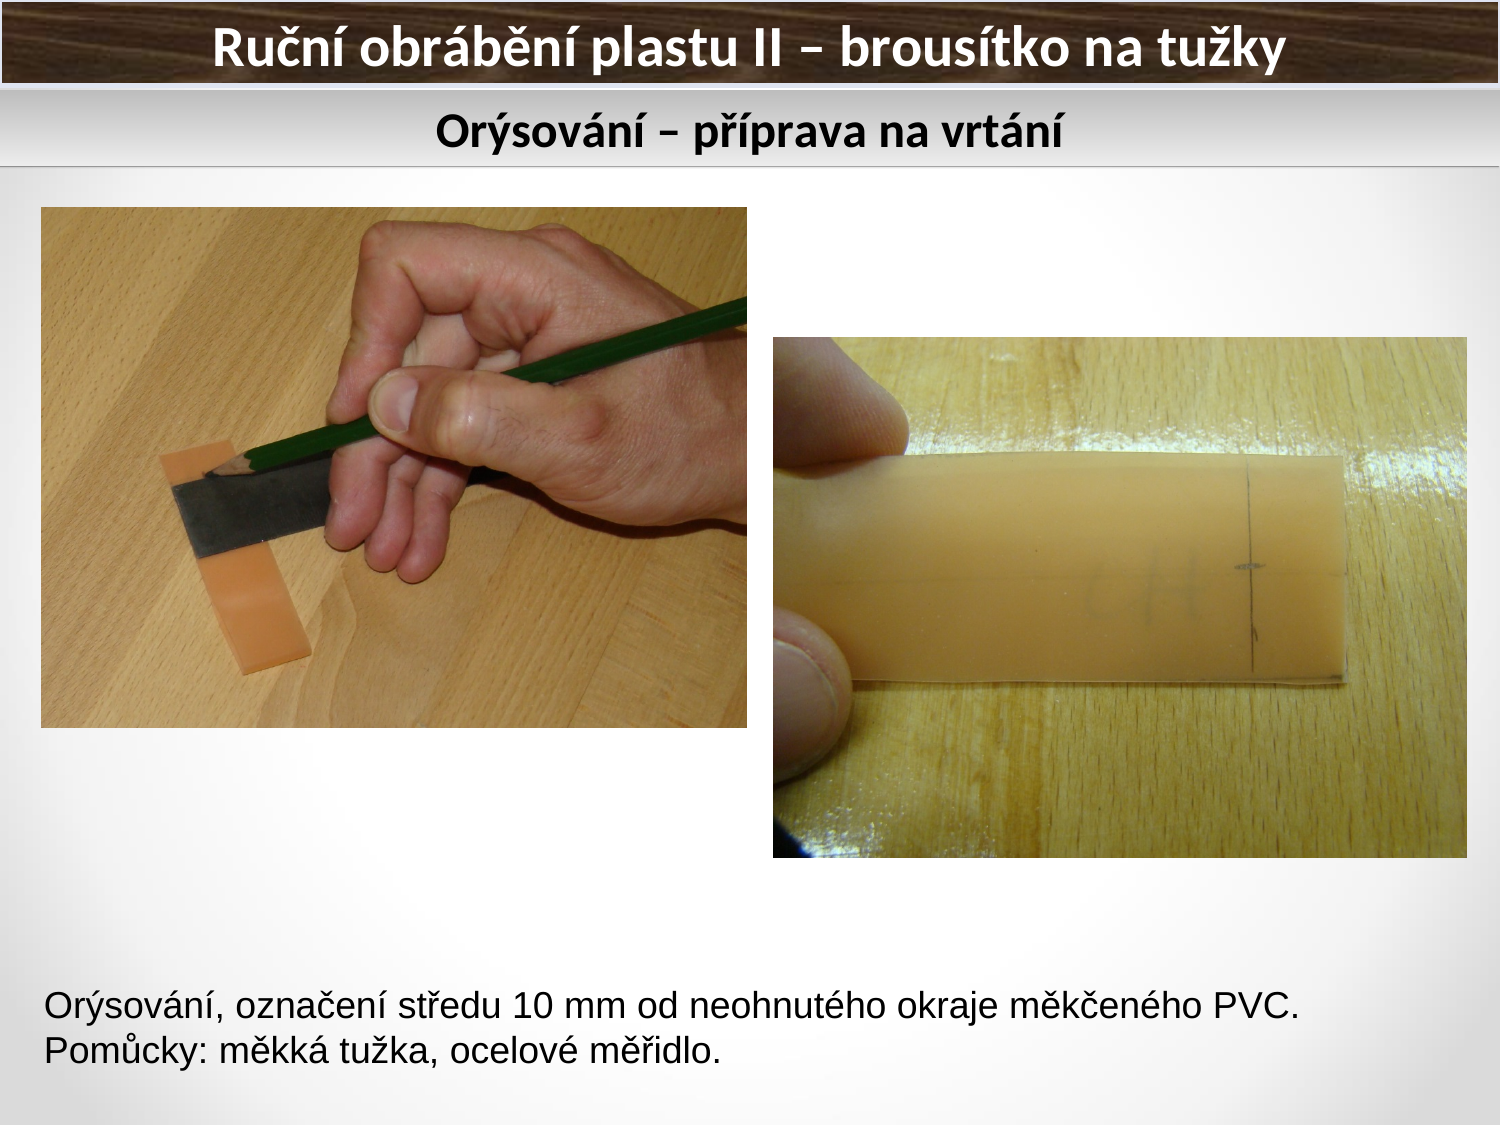

Ruční obrábění plastu II – brousítko na tužky
Orýsování – příprava na vrtání
Orýsování, označení středu 10 mm od neohnutého okraje měkčeného PVC.
Pomůcky: měkká tužka, ocelové měřidlo.